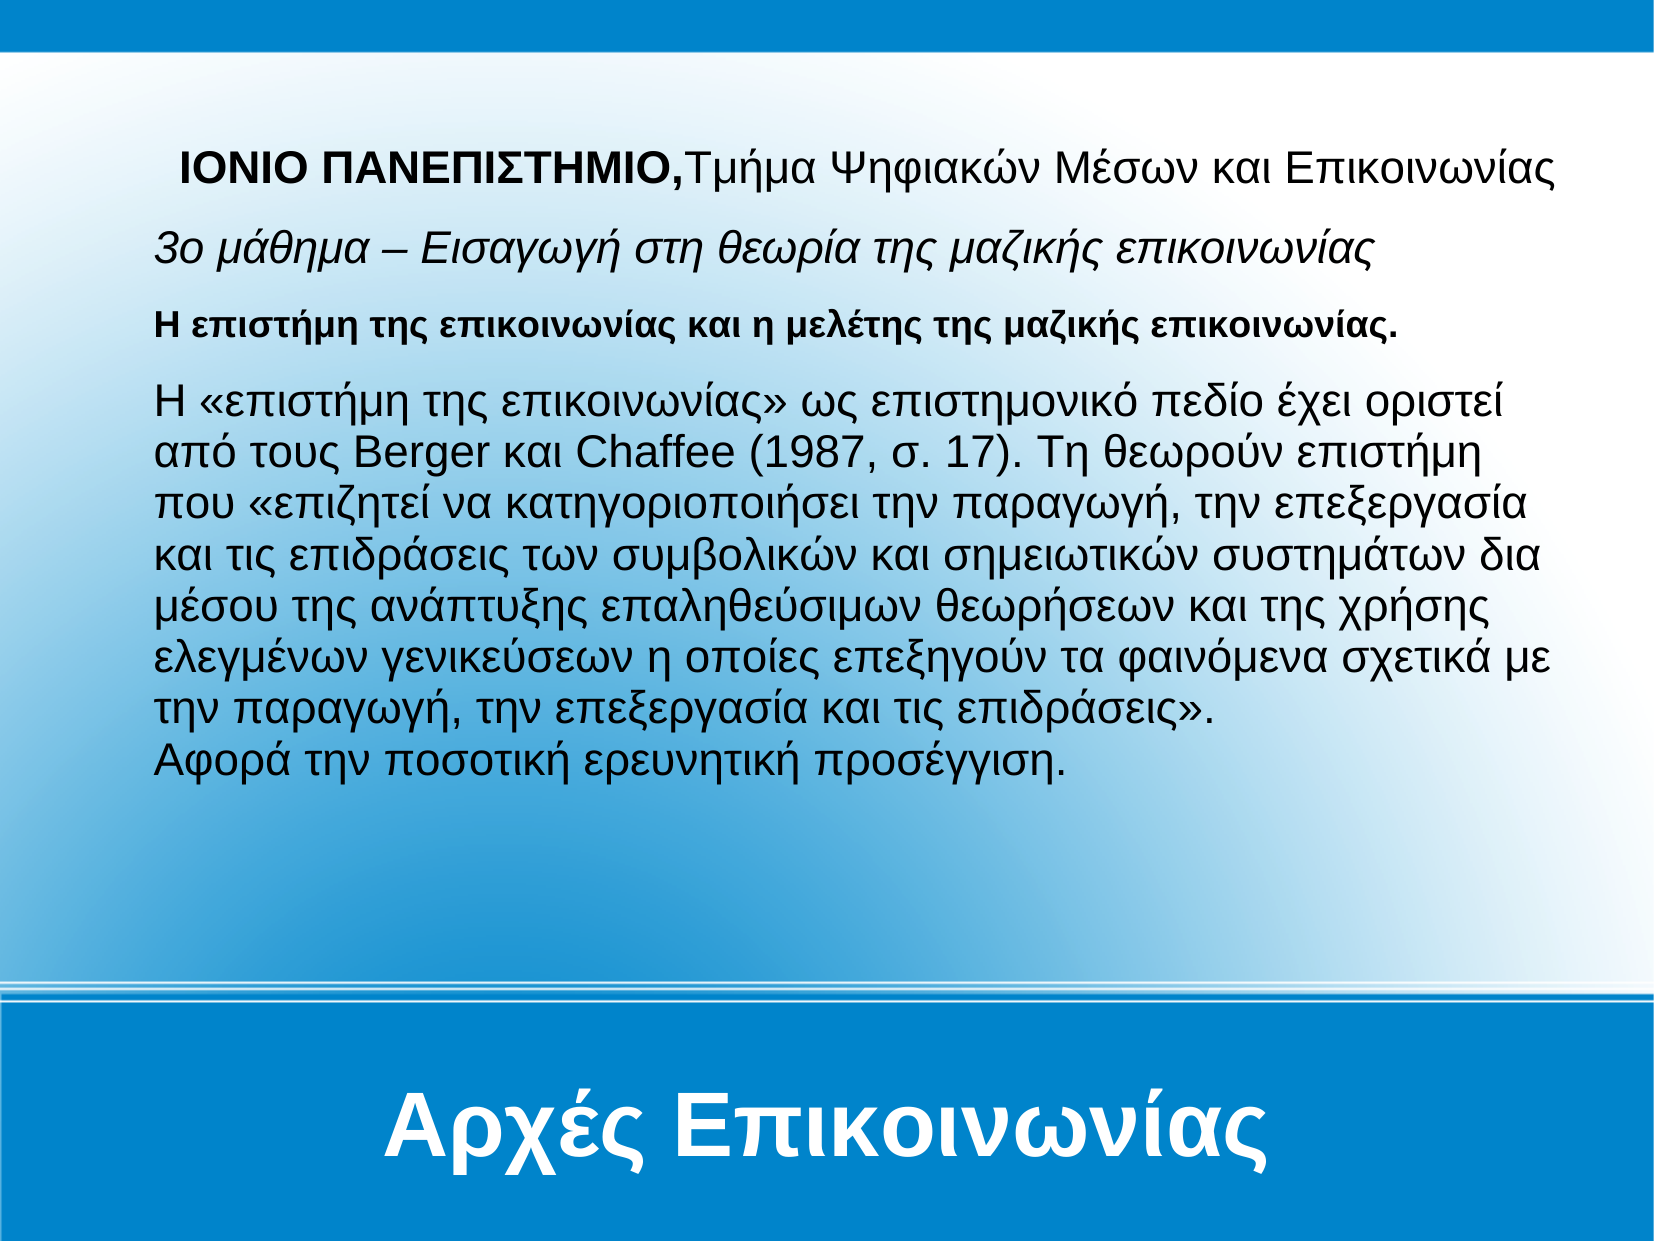

ΙΟΝΙΟ ΠΑΝΕΠΙΣΤΗΜΙΟ,Τμήμα Ψηφιακών Μέσων και Επικοινωνίας
3ο μάθημα – Εισαγωγή στη θεωρία της μαζικής επικοινωνίας
Η επιστήμη της επικοινωνίας και η μελέτης της μαζικής επικοινωνίας.
Η «επιστήμη της επικοινωνίας» ως επιστημονικό πεδίο έχει οριστεί από τους Berger και Chaffee (1987, σ. 17). Τη θεωρούν επιστήμη που «επιζητεί να κατηγοριοποιήσει την παραγωγή, την επεξεργασία και τις επιδράσεις των συμβολικών και σημειωτικών συστημάτων δια μέσου της ανάπτυξης επαληθεύσιμων θεωρήσεων και της χρήσης ελεγμένων γενικεύσεων η οποίες επεξηγούν τα φαινόμενα σχετικά με την παραγωγή, την επεξεργασία και τις επιδράσεις».
Αφορά την ποσοτική ερευνητική προσέγγιση.
# Αρχές Επικοινωνίας